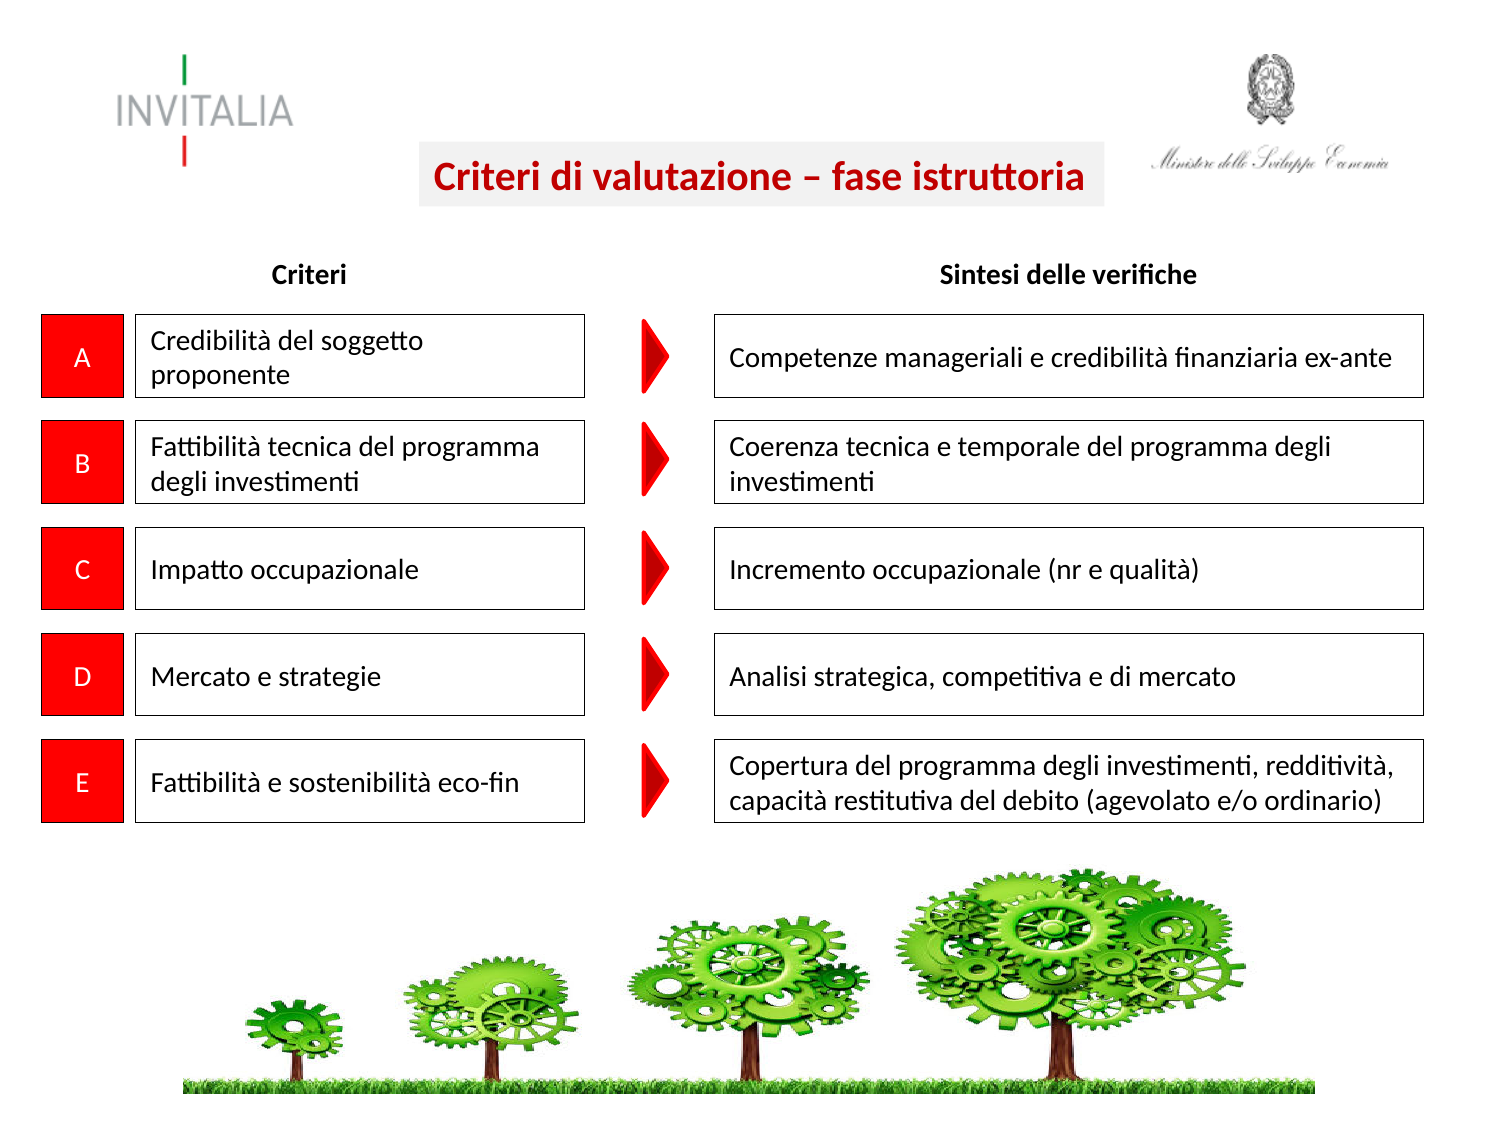

Criteri di valutazione – fase istruttoria
Criteri
Sintesi delle verifiche
A
Credibilità del soggetto proponente
Competenze manageriali e credibilità finanziaria ex-ante
B
Fattibilità tecnica del programma degli investimenti
Coerenza tecnica e temporale del programma degli investimenti
C
Impatto occupazionale
Incremento occupazionale (nr e qualità)
D
Mercato e strategie
Analisi strategica, competitiva e di mercato
E
Fattibilità e sostenibilità eco-fin
Copertura del programma degli investimenti, redditività, capacità restitutiva del debito (agevolato e/o ordinario)